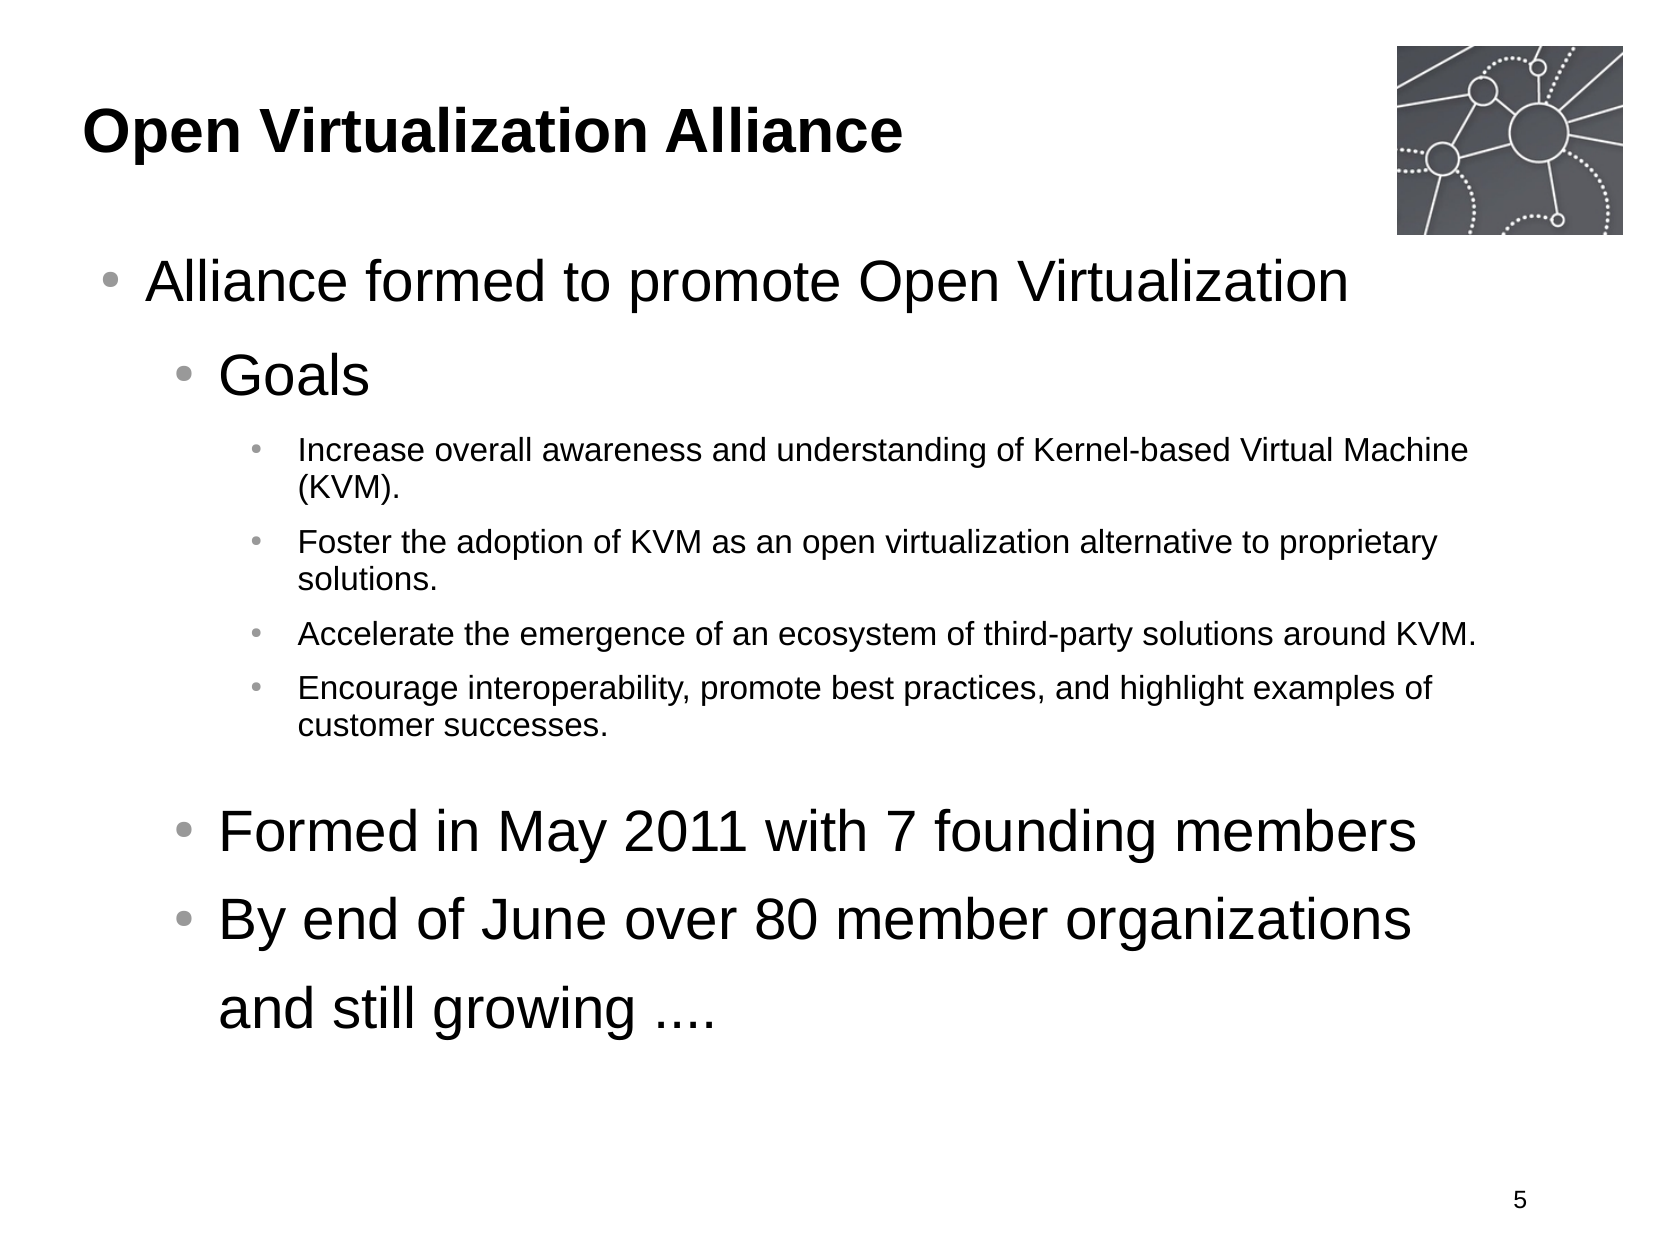

# Open Virtualization Alliance
Alliance formed to promote Open Virtualization
Goals
Increase overall awareness and understanding of Kernel-based Virtual Machine (KVM).
Foster the adoption of KVM as an open virtualization alternative to proprietary solutions.
Accelerate the emergence of an ecosystem of third-party solutions around KVM.
Encourage interoperability, promote best practices, and highlight examples of customer successes.
Formed in May 2011 with 7 founding members
By end of June over 80 member organizations
and still growing ....